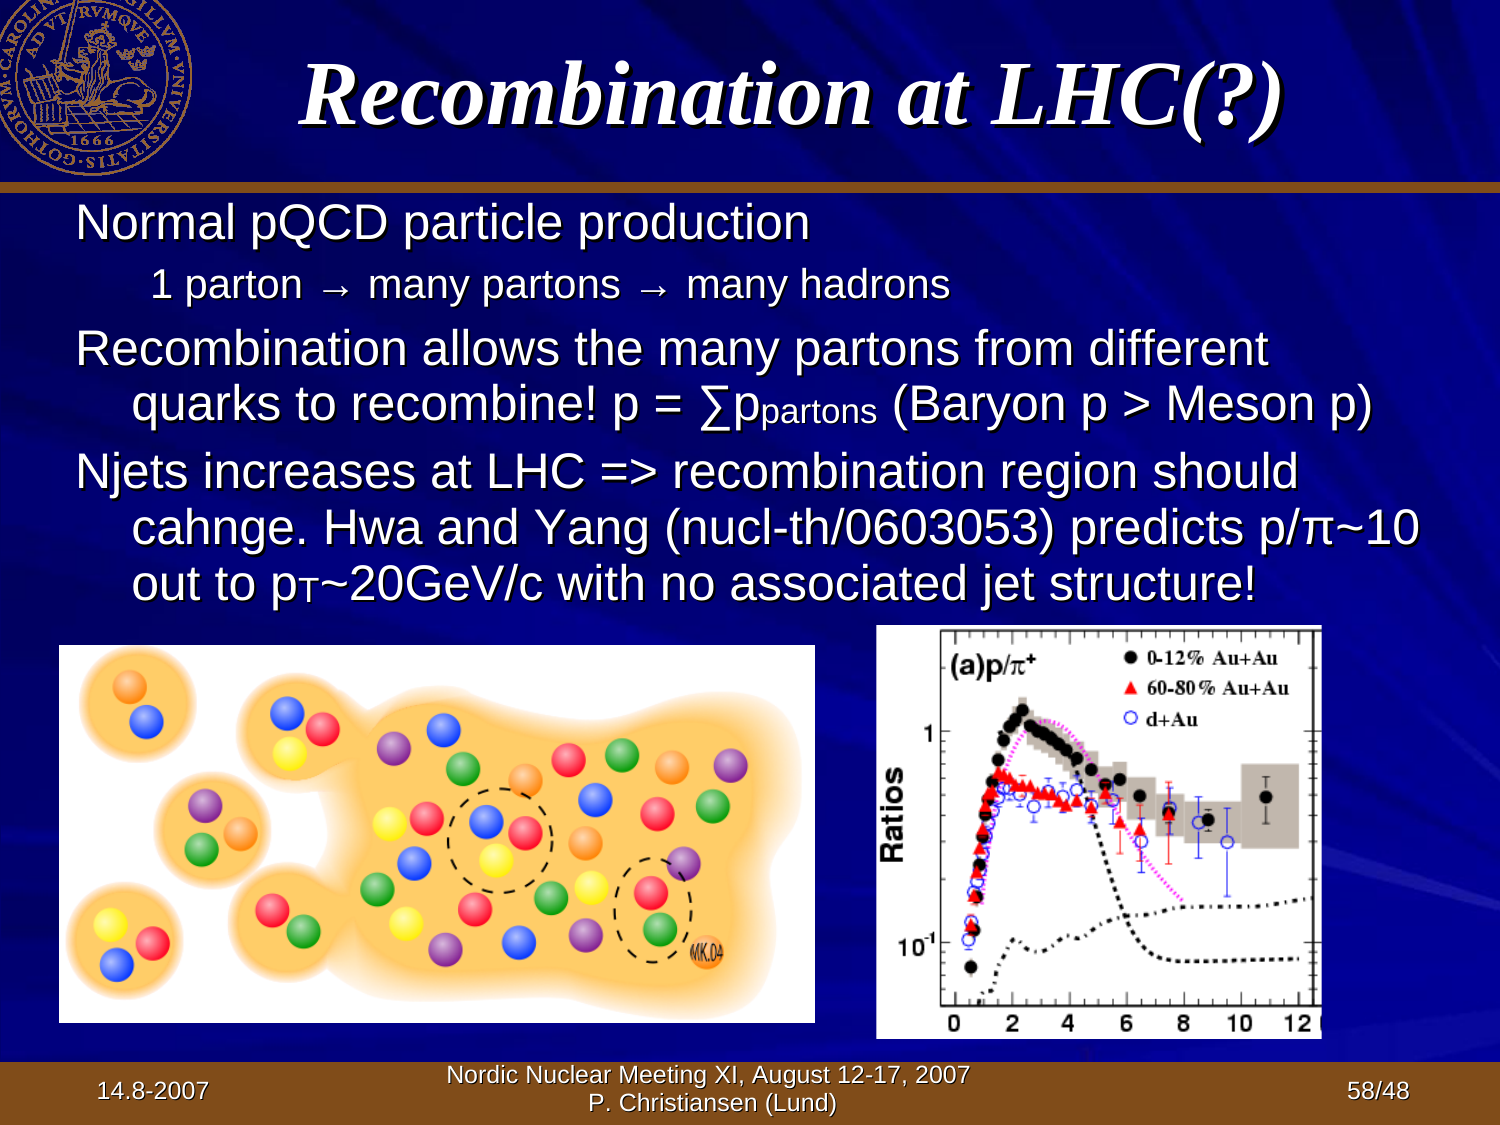

# Recombination at LHC(?)
Normal pQCD particle production
1 parton → many partons → many hadrons
Recombination allows the many partons from different quarks to recombine! p = ∑ppartons (Baryon p > Meson p)
Njets increases at LHC => recombination region should cahnge. Hwa and Yang (nucl-th/0603053) predicts p/π~10 out to pT~20GeV/c with no associated jet structure!
58